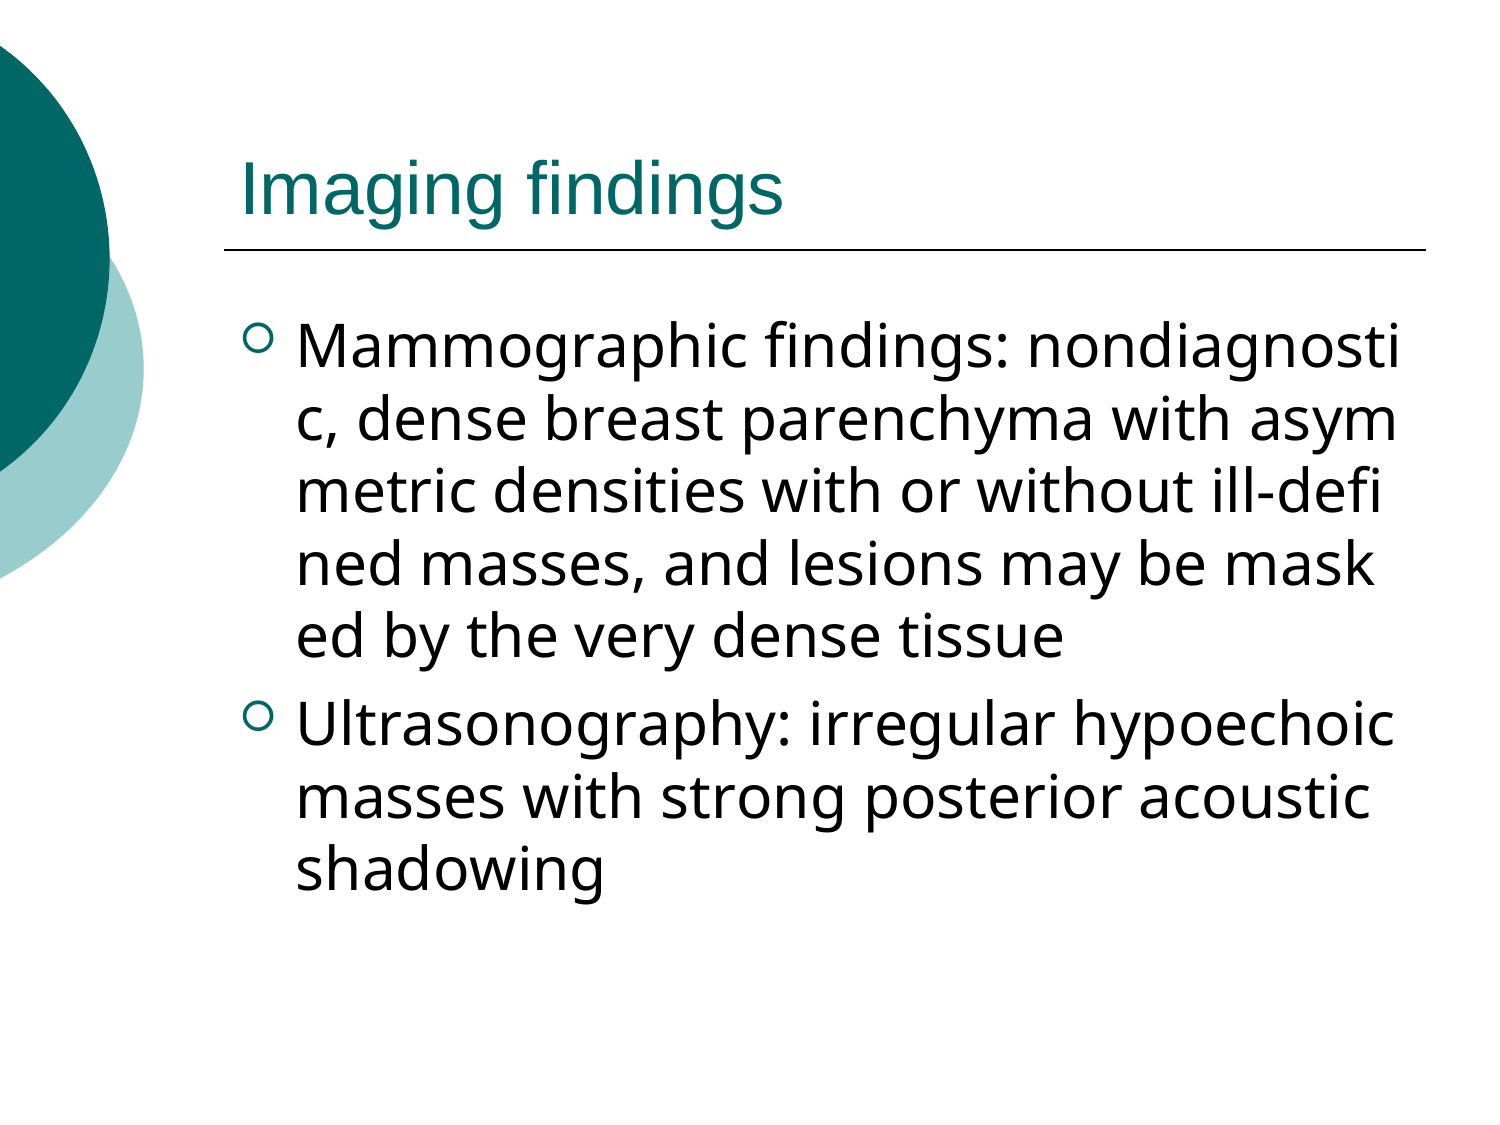

# Imaging findings
Mammographic findings: nondiagnostic, dense breast parenchyma with asymmetric densities with or without ill-defined masses, and lesions may be masked by the very dense tissue
Ultrasonography: irregular hypoechoic masses with strong posterior acoustic shadowing